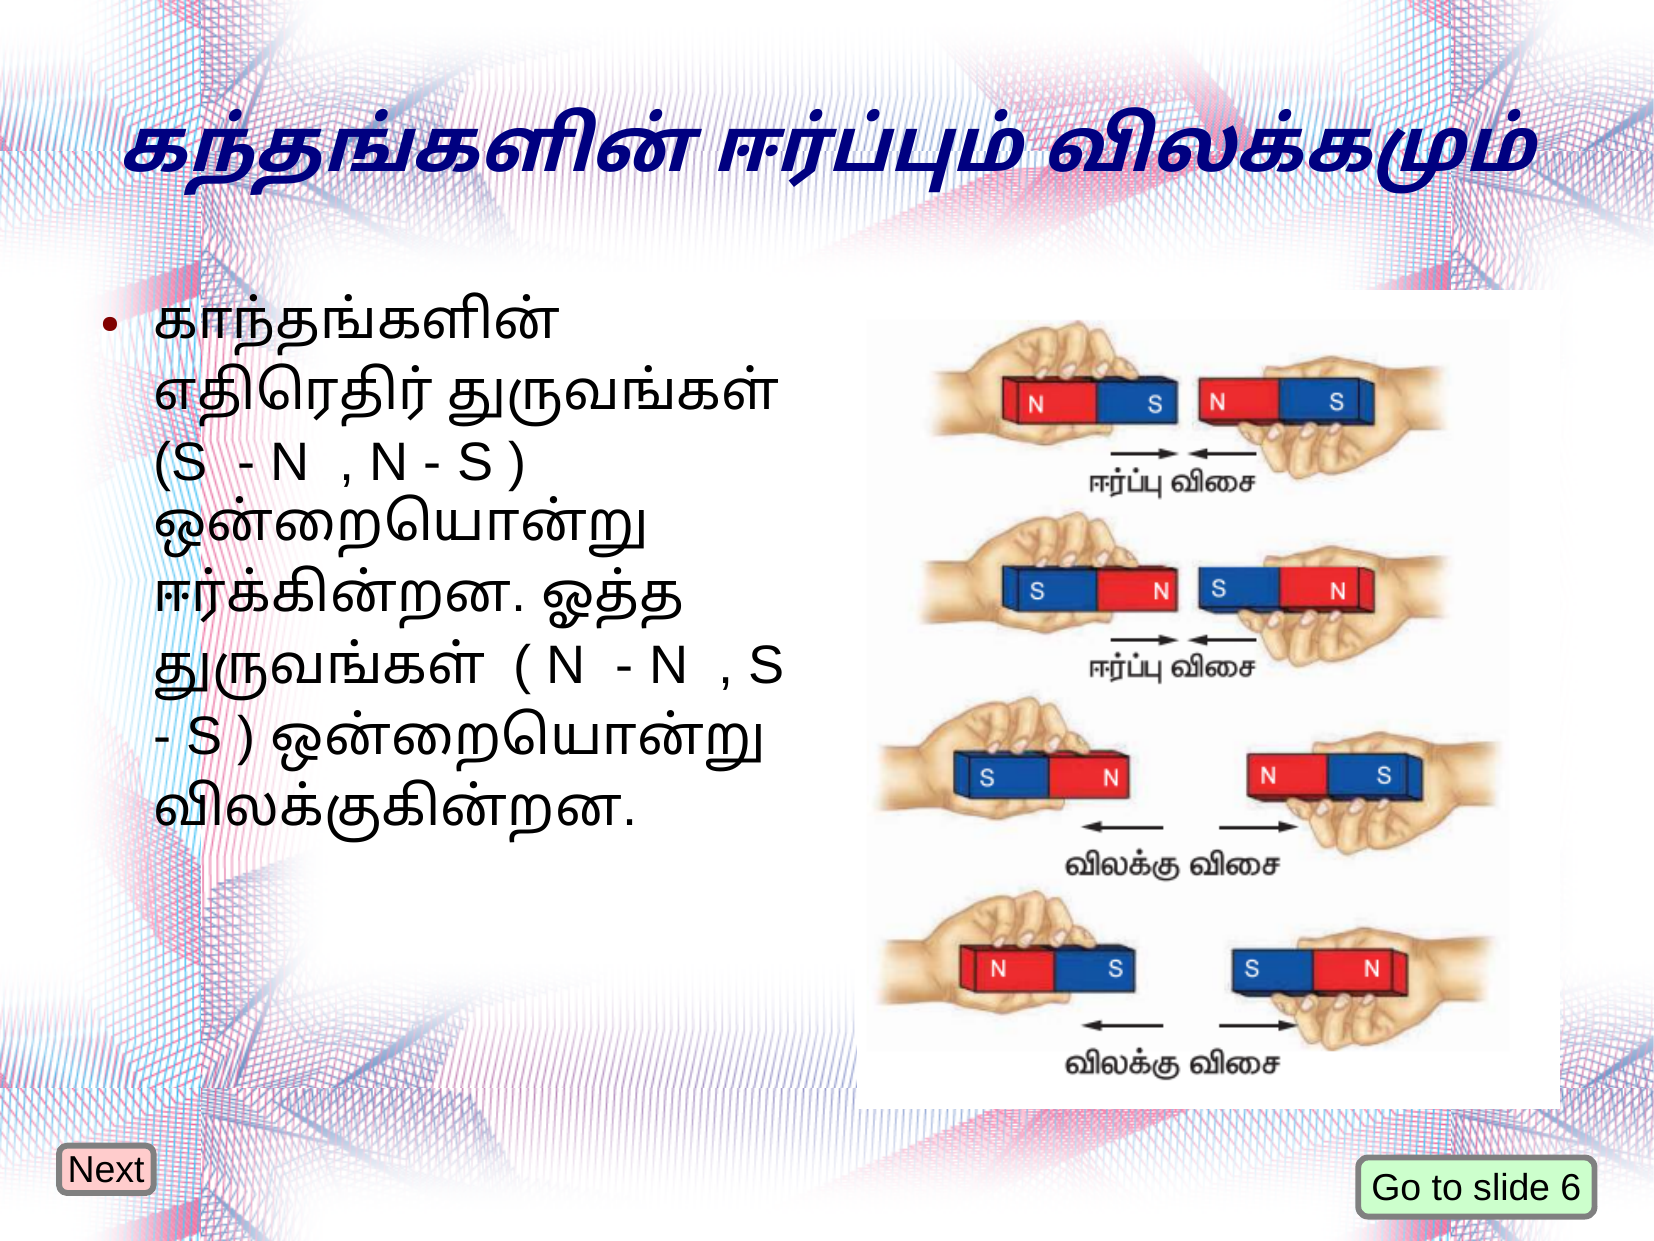

# கந்தங்களின் ஈர்ப்பும் விலக்கமும்
காந்தங்களின் எதிரெதிர் துருவங்கள் (S - N , N - S ) ஒன்றையொன்று ஈர்க்கின்றன. ஓத்த துருவங்கள் ( N - N , S - S ) ஒன்றையொன்று விலக்குகின்றன.
Next
Go to slide 6